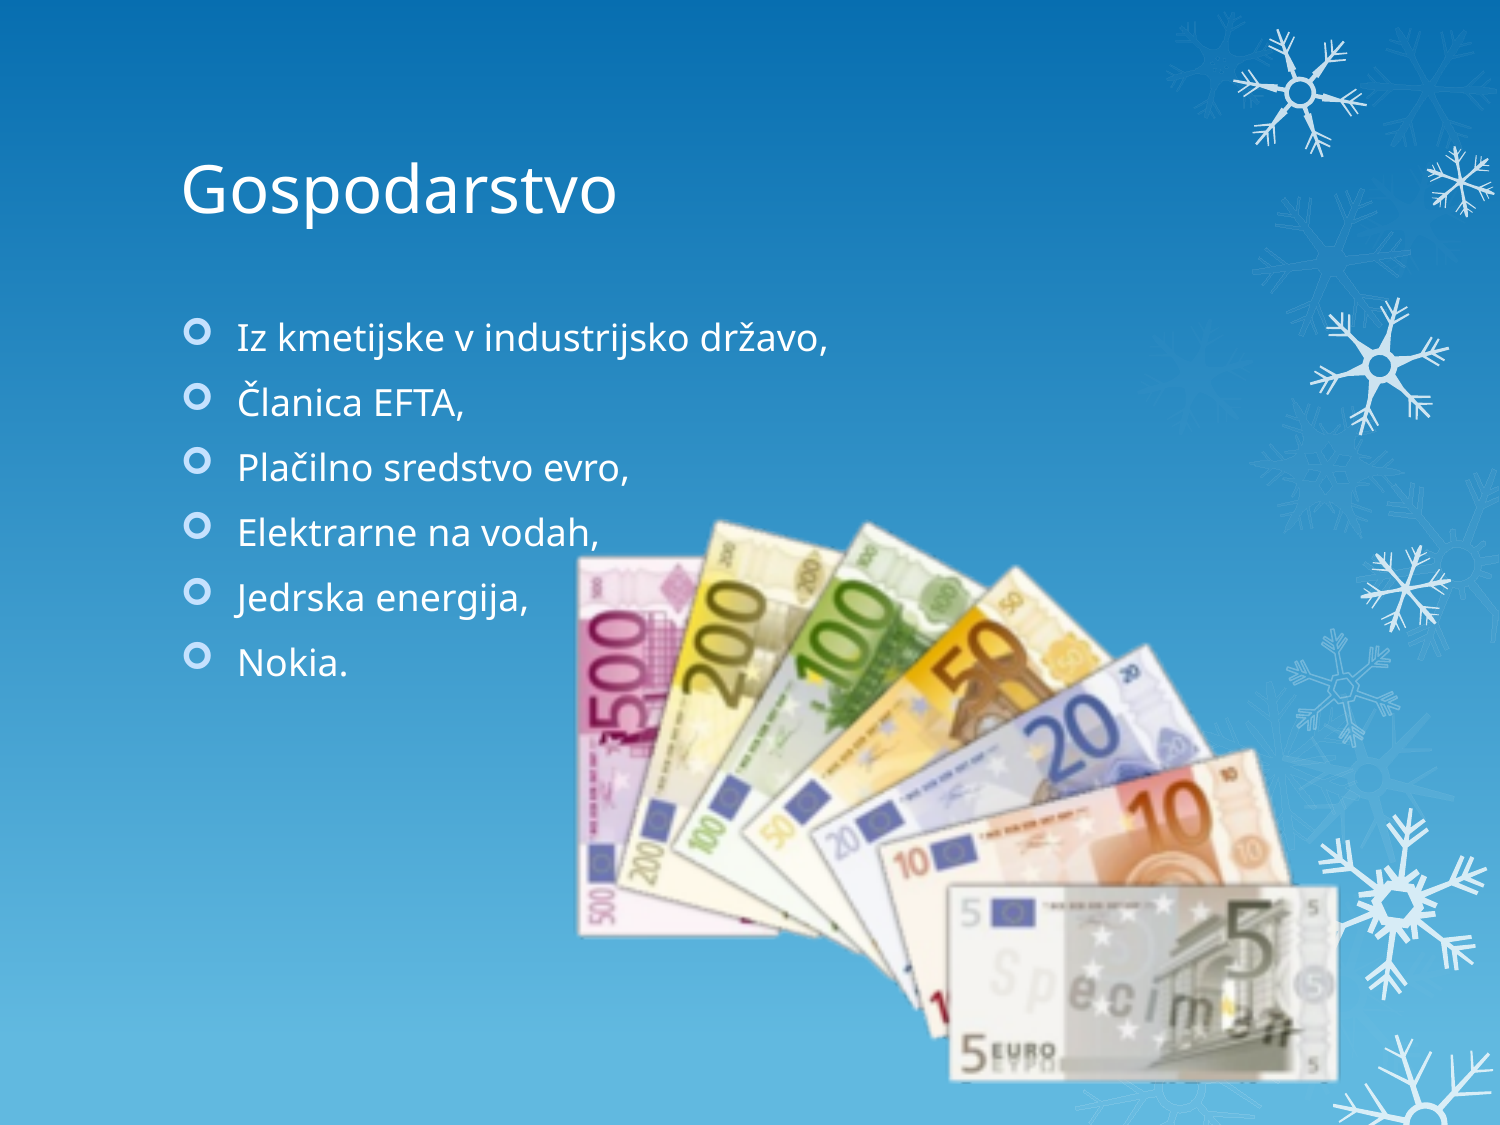

# Gospodarstvo
Iz kmetijske v industrijsko državo,
Članica EFTA,
Plačilno sredstvo evro,
Elektrarne na vodah,
Jedrska energija,
Nokia.